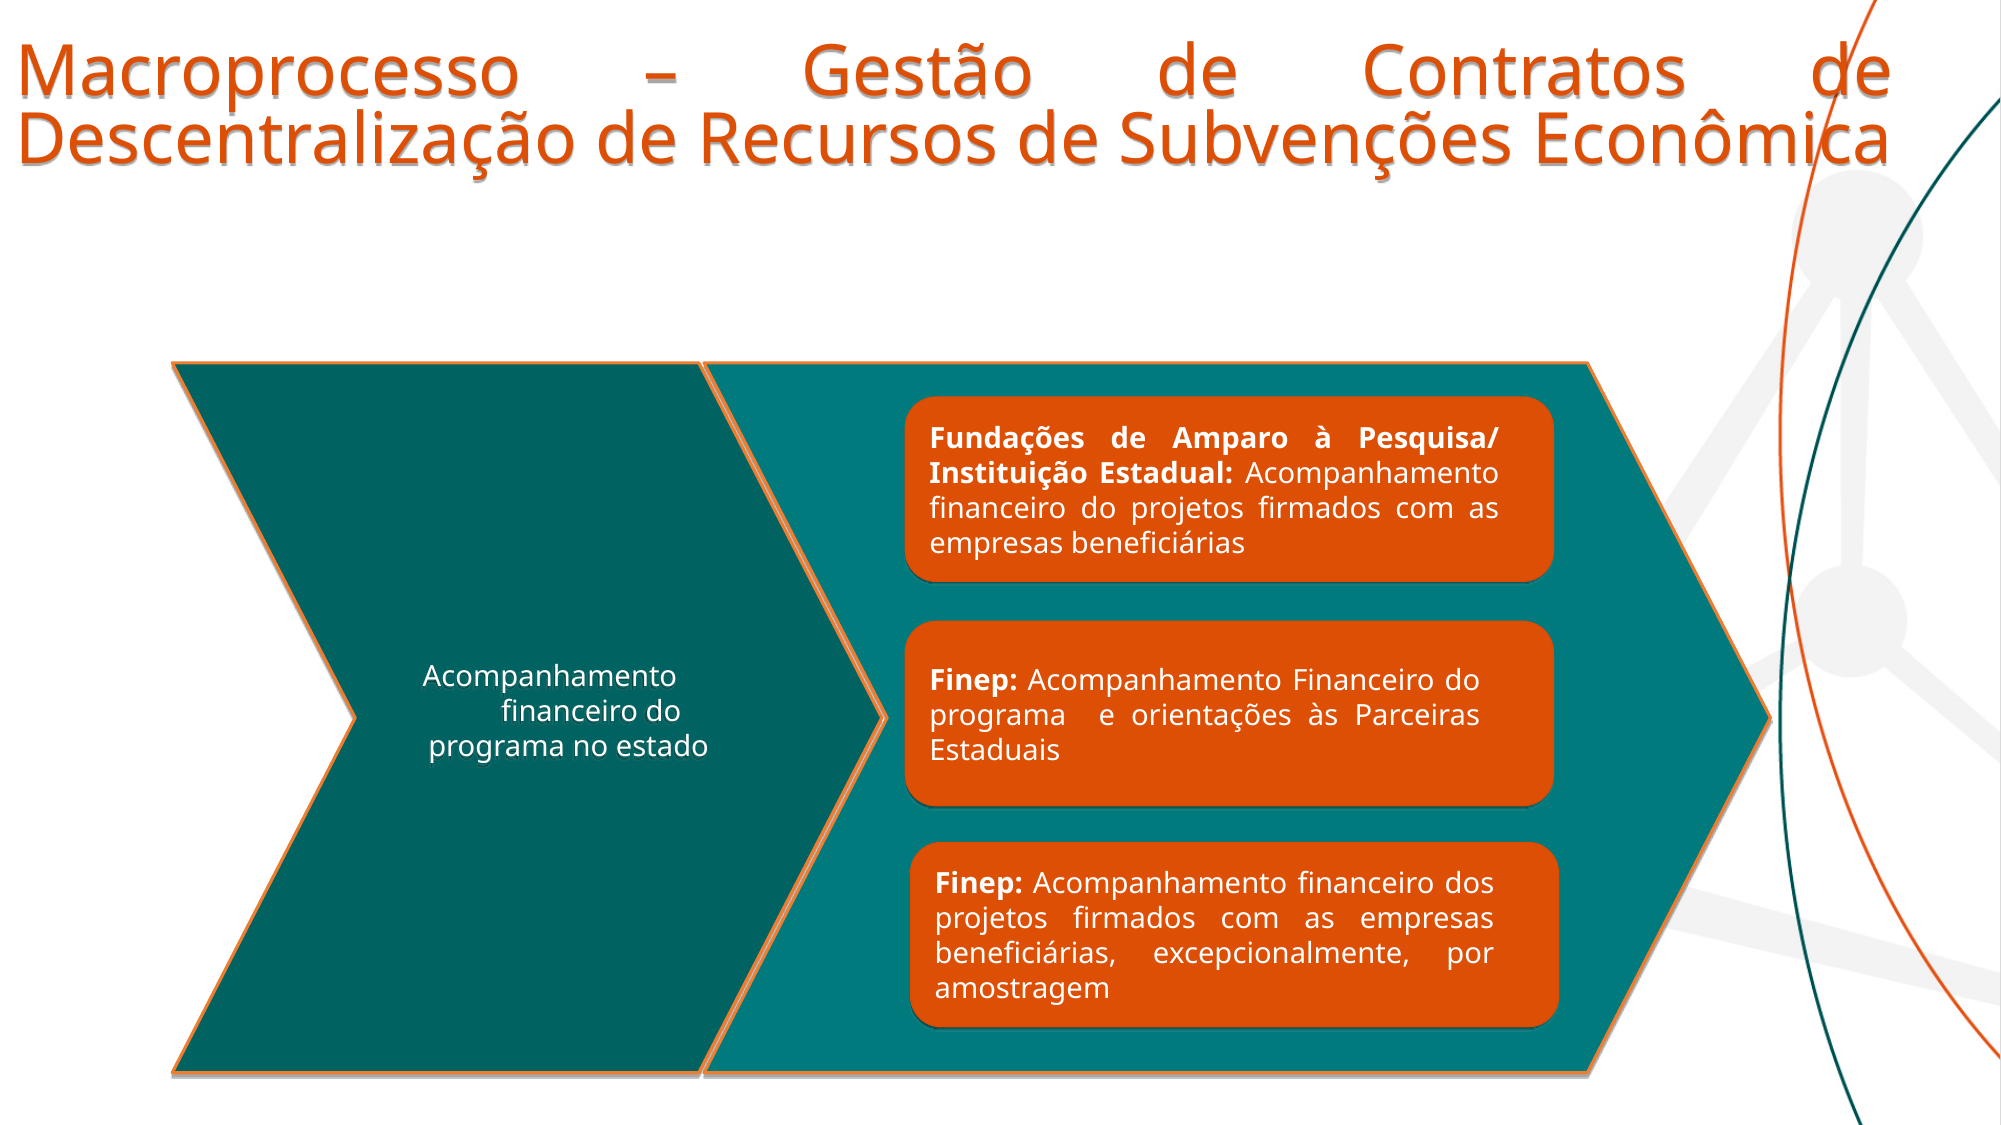

Macroprocesso – Gestão de Contratos de Descentralização de Recursos de Subvenções Econômica
Fundações de Amparo à Pesquisa/ Instituição Estadual: Acompanhamento financeiro do projetos firmados com as empresas beneficiárias
Finep: Acompanhamento Financeiro do programa e orientações às Parceiras Estaduais
 Acompanhamento financeiro do programa no estado
Finep: Acompanhamento financeiro dos projetos firmados com as empresas beneficiárias, excepcionalmente, por amostragem